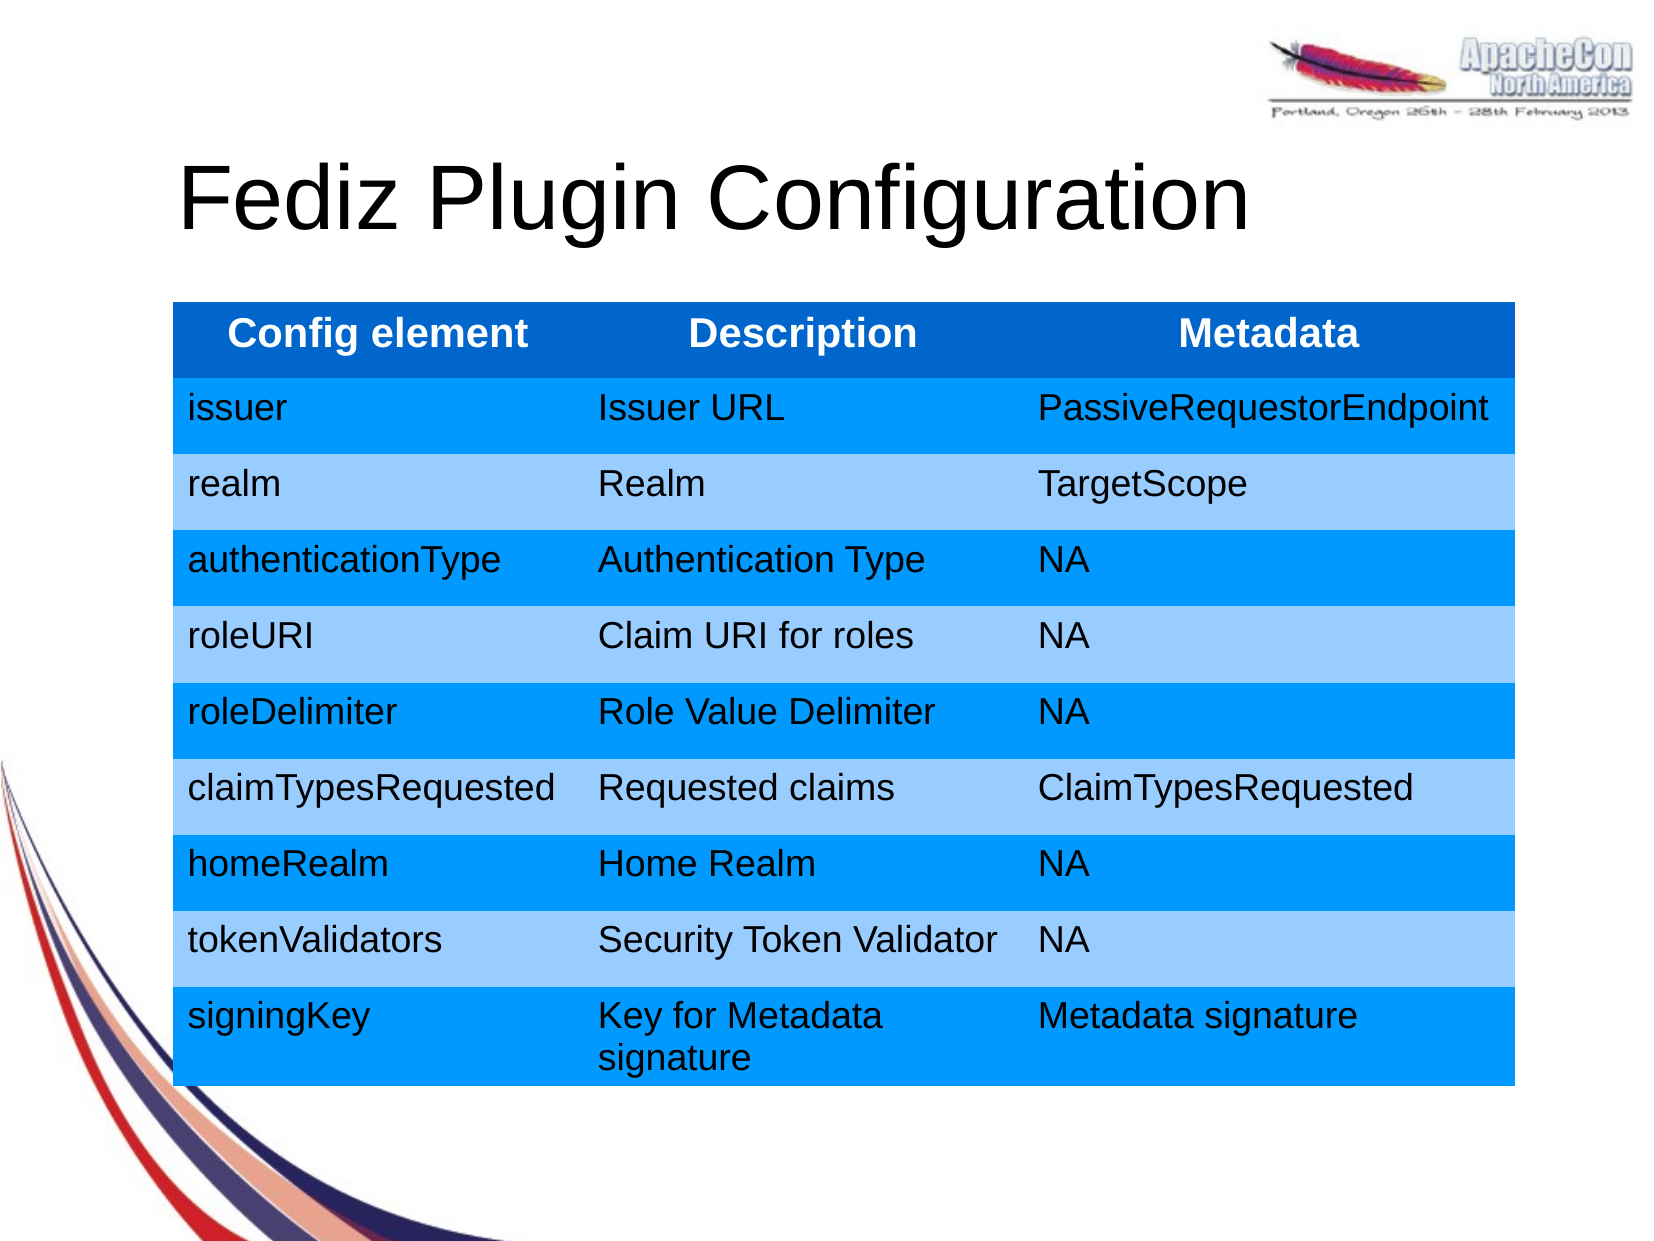

# Fediz Plugin Configuration
| Config element | Description | Metadata |
| --- | --- | --- |
| issuer | Issuer URL | PassiveRequestorEndpoint |
| realm | Realm | TargetScope |
| authenticationType | Authentication Type | NA |
| roleURI | Claim URI for roles | NA |
| roleDelimiter | Role Value Delimiter | NA |
| claimTypesRequested | Requested claims | ClaimTypesRequested |
| homeRealm | Home Realm | NA |
| tokenValidators | Security Token Validator | NA |
| signingKey | Key for Metadata signature | Metadata signature |